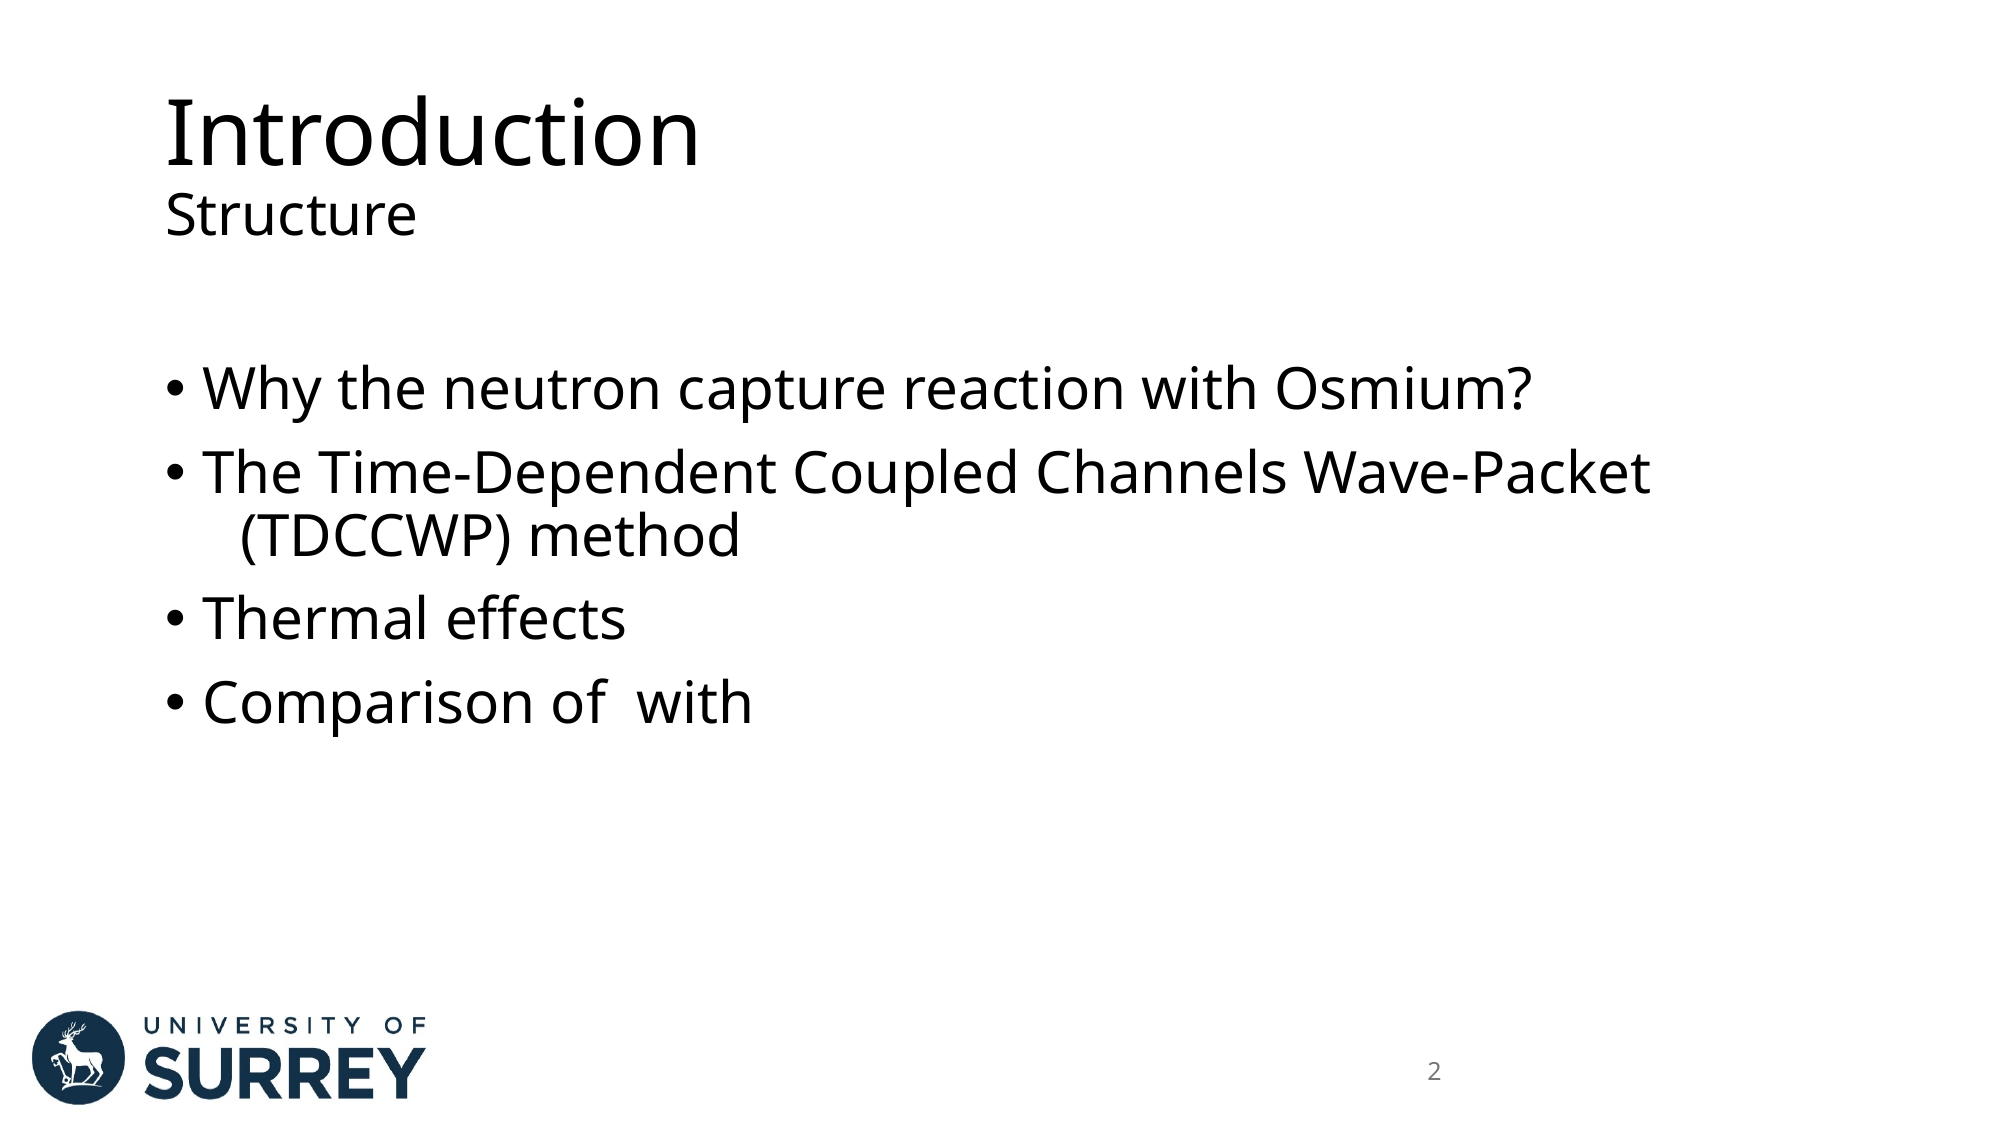

# Introduction Structure
Why the neutron capture reaction with Osmium?
The Time-Dependent Coupled Channels Wave-Packet (TDCCWP) method
Thermal effects
Comparison of with